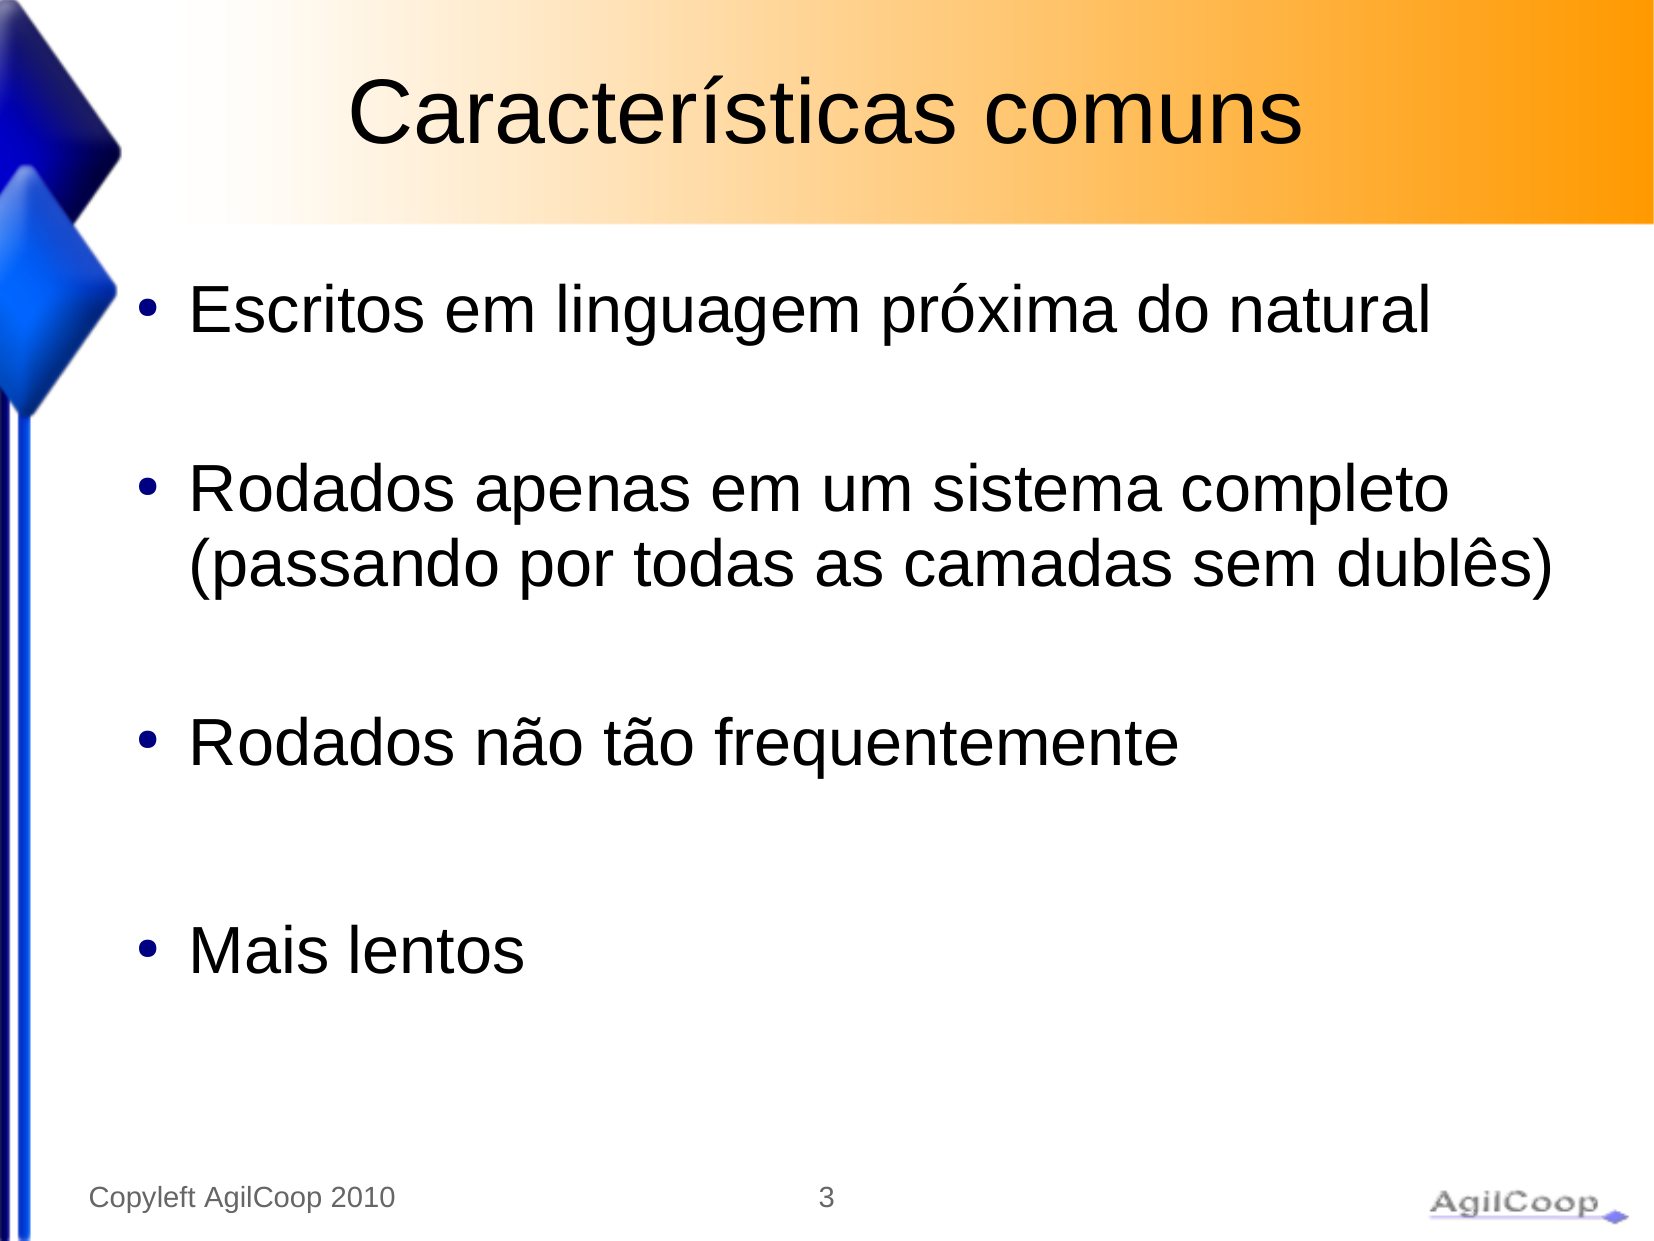

# Características comuns
Escritos em linguagem próxima do natural
Rodados apenas em um sistema completo (passando por todas as camadas sem dublês)
Rodados não tão frequentemente
Mais lentos
Copyleft AgilCoop 2010
3